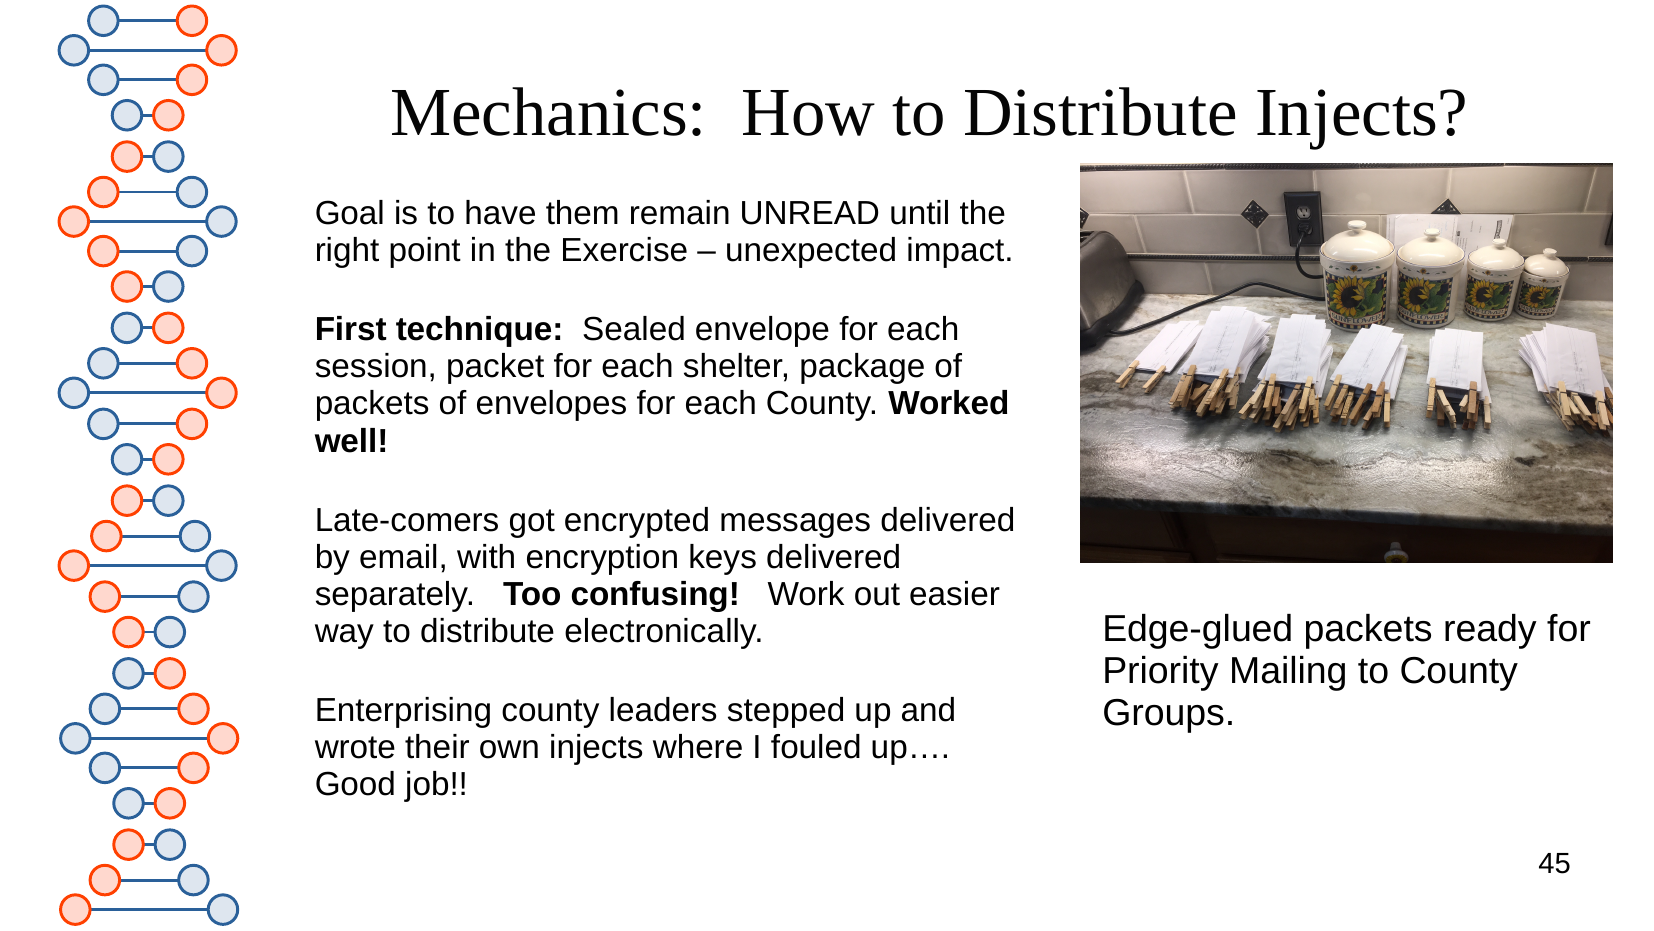

# Mechanics: How to Distribute Injects?
Goal is to have them remain UNREAD until the right point in the Exercise – unexpected impact.
First technique: Sealed envelope for each session, packet for each shelter, package of packets of envelopes for each County. Worked well!
Late-comers got encrypted messages delivered by email, with encryption keys delivered separately. Too confusing! Work out easier way to distribute electronically.
Enterprising county leaders stepped up and wrote their own injects where I fouled up…. Good job!!
Edge-glued packets ready for Priority Mailing to County Groups.
45